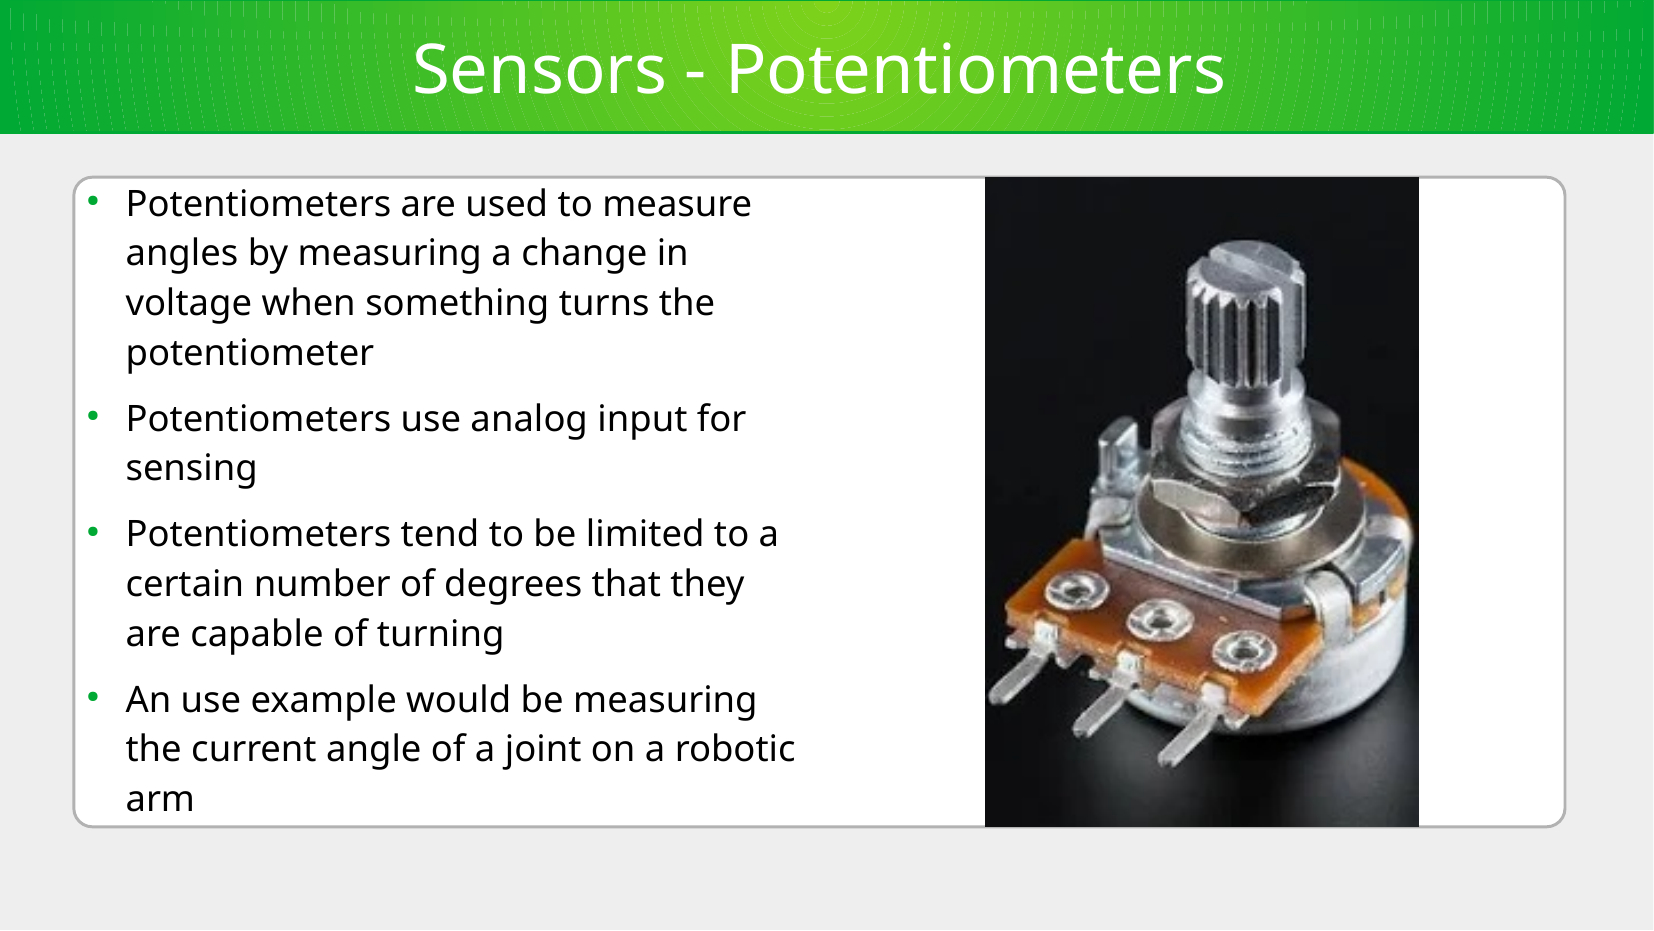

# Sensors - Potentiometers
Potentiometers are used to measure angles by measuring a change in voltage when something turns the potentiometer
Potentiometers use analog input for sensing
Potentiometers tend to be limited to a certain number of degrees that they are capable of turning
An use example would be measuring the current angle of a joint on a robotic arm